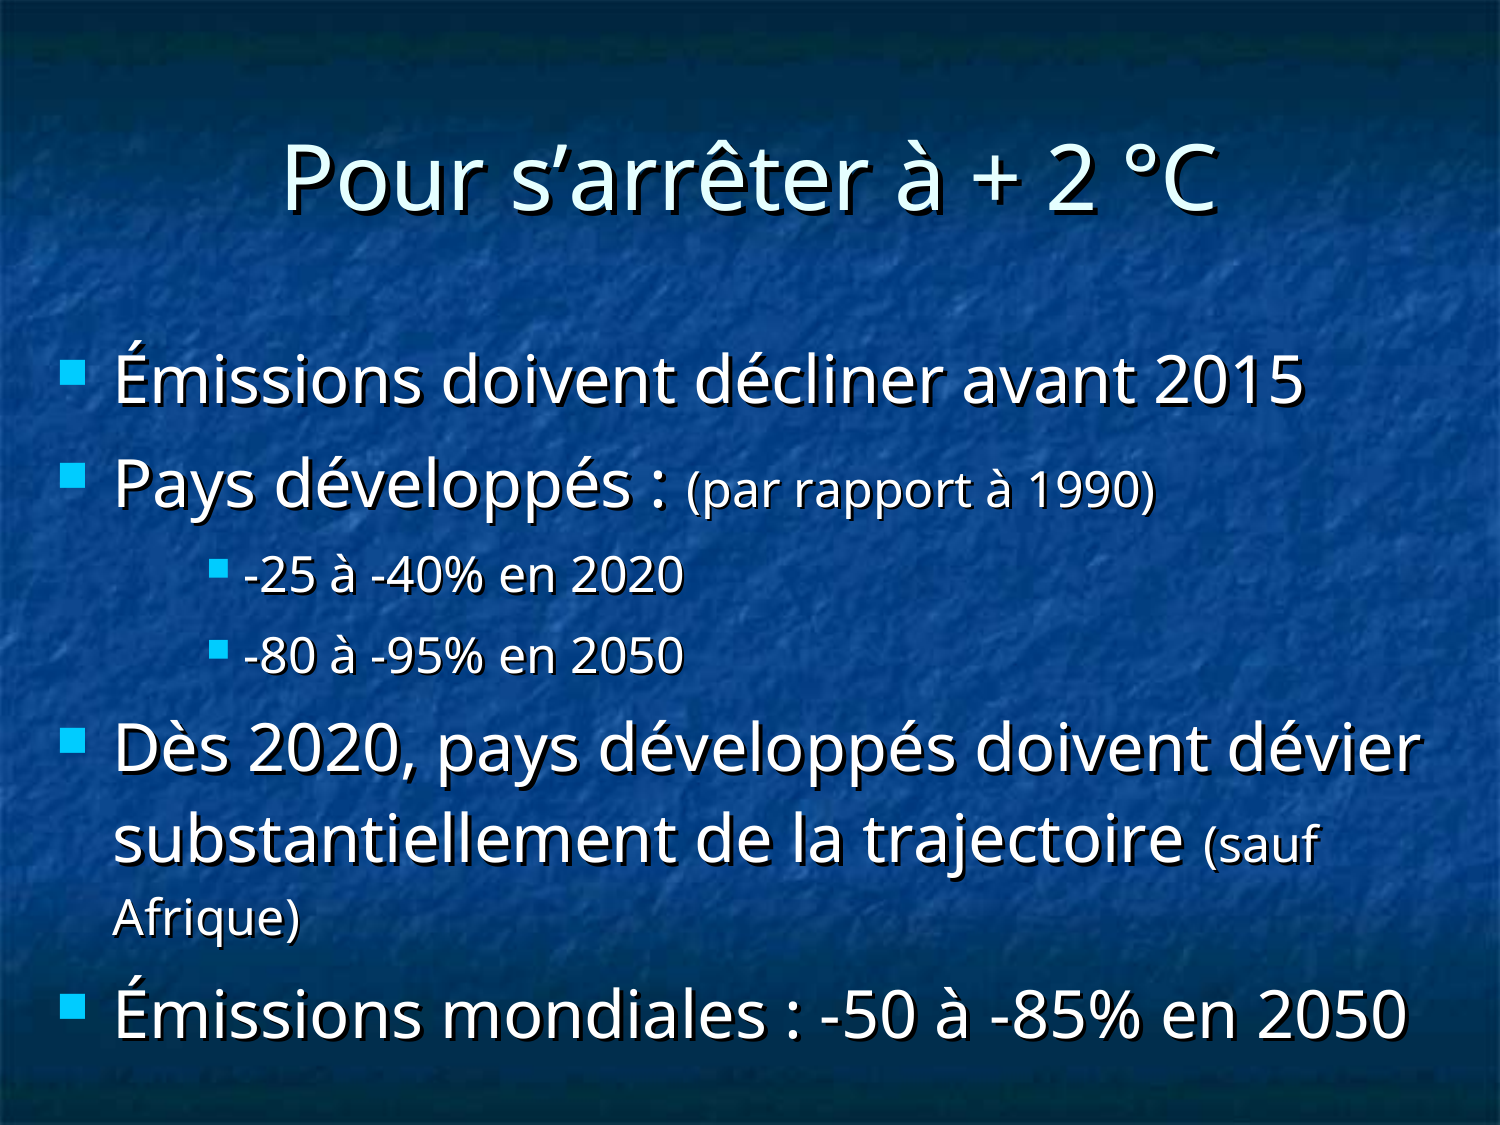

# Pour s’arrêter à + 2 °C
Émissions doivent décliner avant 2015
Pays développés : (par rapport à 1990)
-25 à -40% en 2020
-80 à -95% en 2050
Dès 2020, pays développés doivent dévier substantiellement de la trajectoire (sauf Afrique)
Émissions mondiales : -50 à -85% en 2050